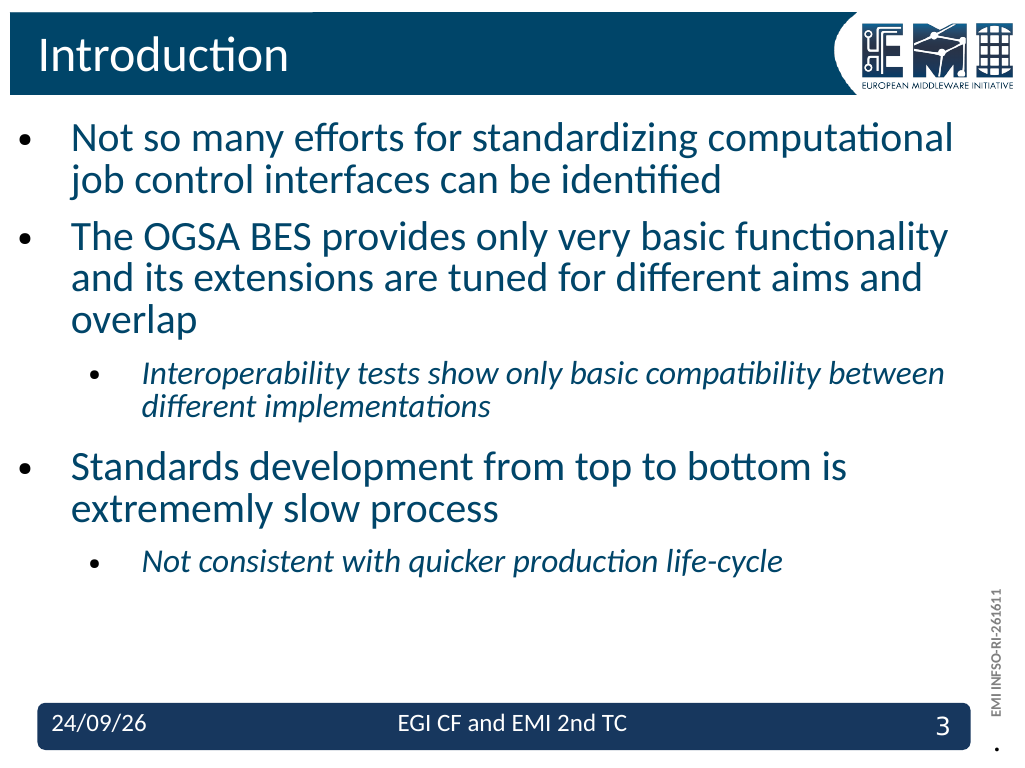

# Introduction
Not so many efforts for standardizing computational job control interfaces can be identified
The OGSA BES provides only very basic functionality and its extensions are tuned for different aims and overlap
Interoperability tests show only basic compatibility between different implementations
Standards development from top to bottom is extrememly slow process
Not consistent with quicker production life-cycle
EGI CF and EMI 2nd TC
3